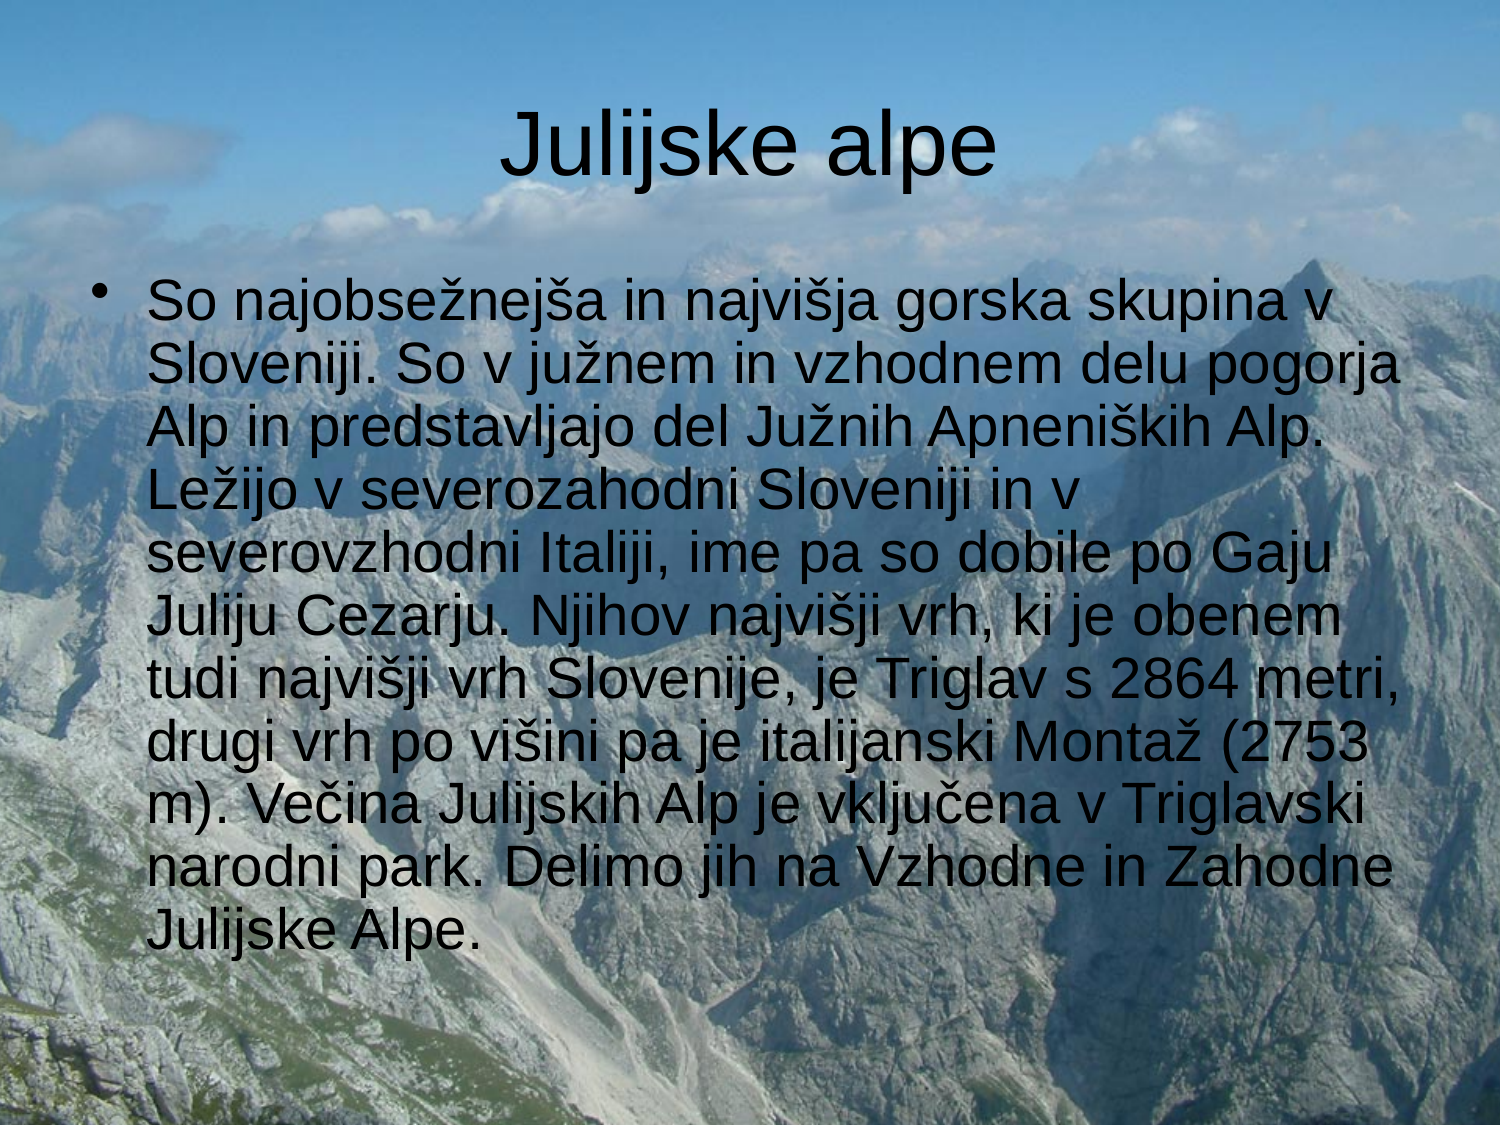

# Julijske alpe
So najobsežnejša in najvišja gorska skupina v Sloveniji. So v južnem in vzhodnem delu pogorja Alp in predstavljajo del Južnih Apneniških Alp. Ležijo v severozahodni Sloveniji in v severovzhodni Italiji, ime pa so dobile po Gaju Juliju Cezarju. Njihov najvišji vrh, ki je obenem tudi najvišji vrh Slovenije, je Triglav s 2864 metri, drugi vrh po višini pa je italijanski Montaž (2753 m). Večina Julijskih Alp je vključena v Triglavski narodni park. Delimo jih na Vzhodne in Zahodne Julijske Alpe.